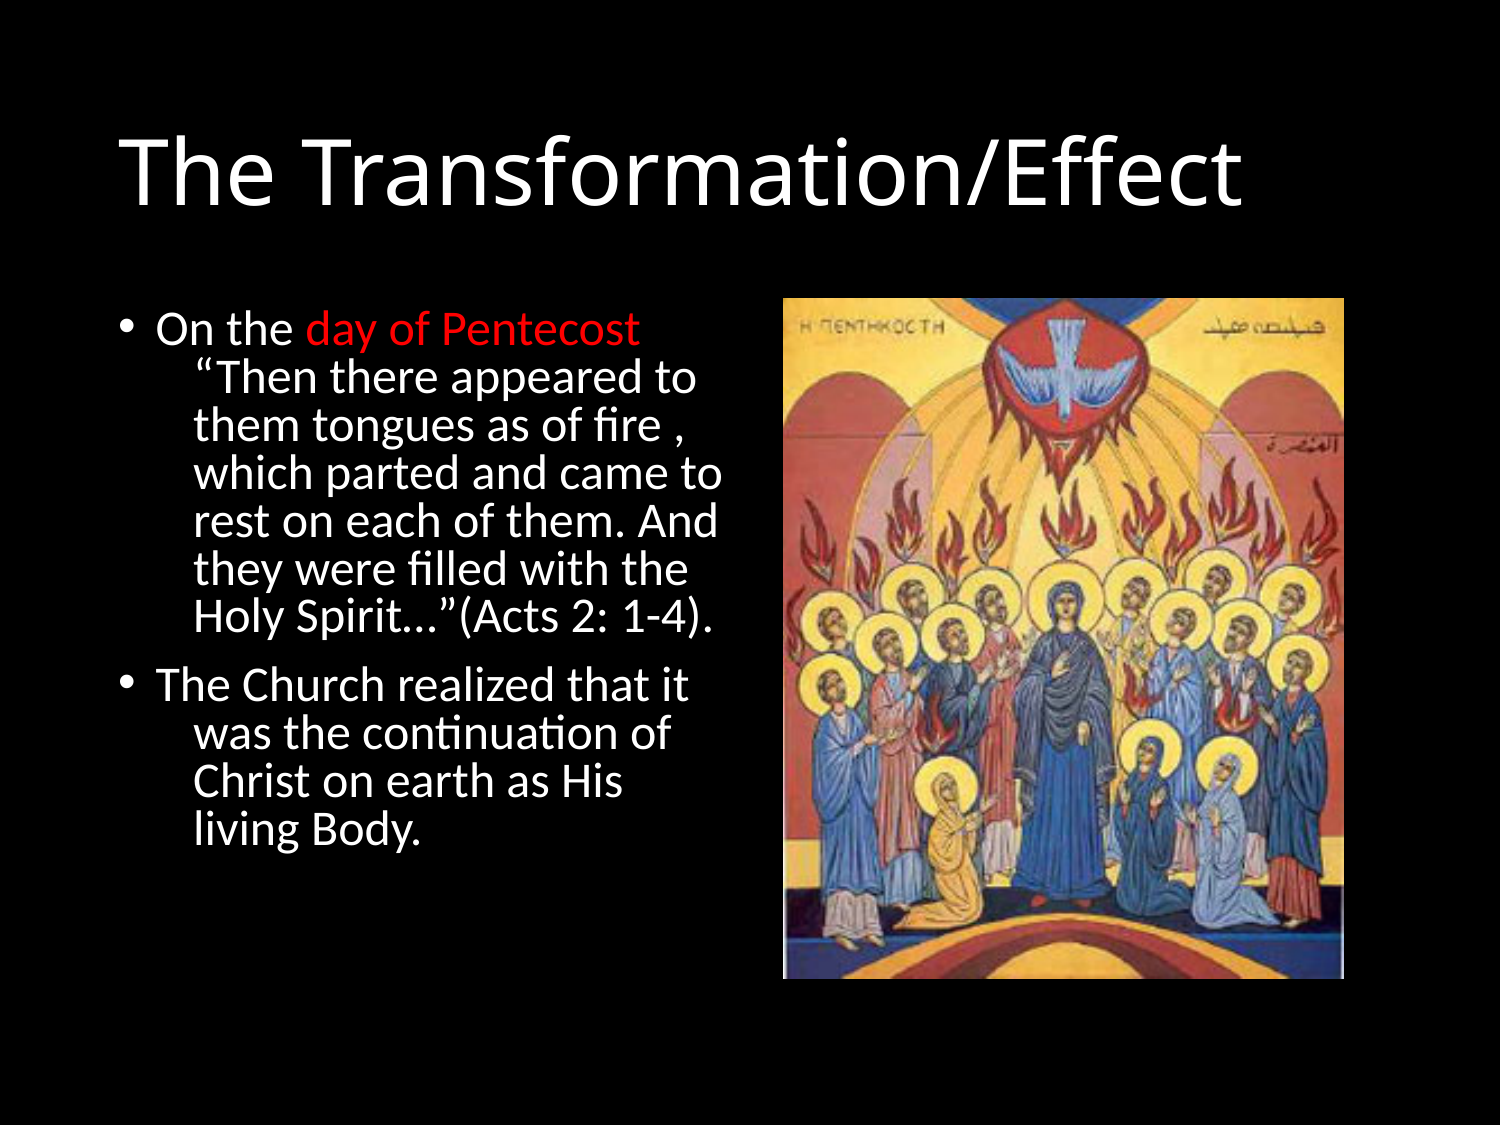

# The Transformation/Effect
On the day of Pentecost “Then there appeared to them tongues as of fire , which parted and came to rest on each of them. And they were filled with the Holy Spirit…”(Acts 2: 1-4).
The Church realized that it was the continuation of Christ on earth as His living Body.